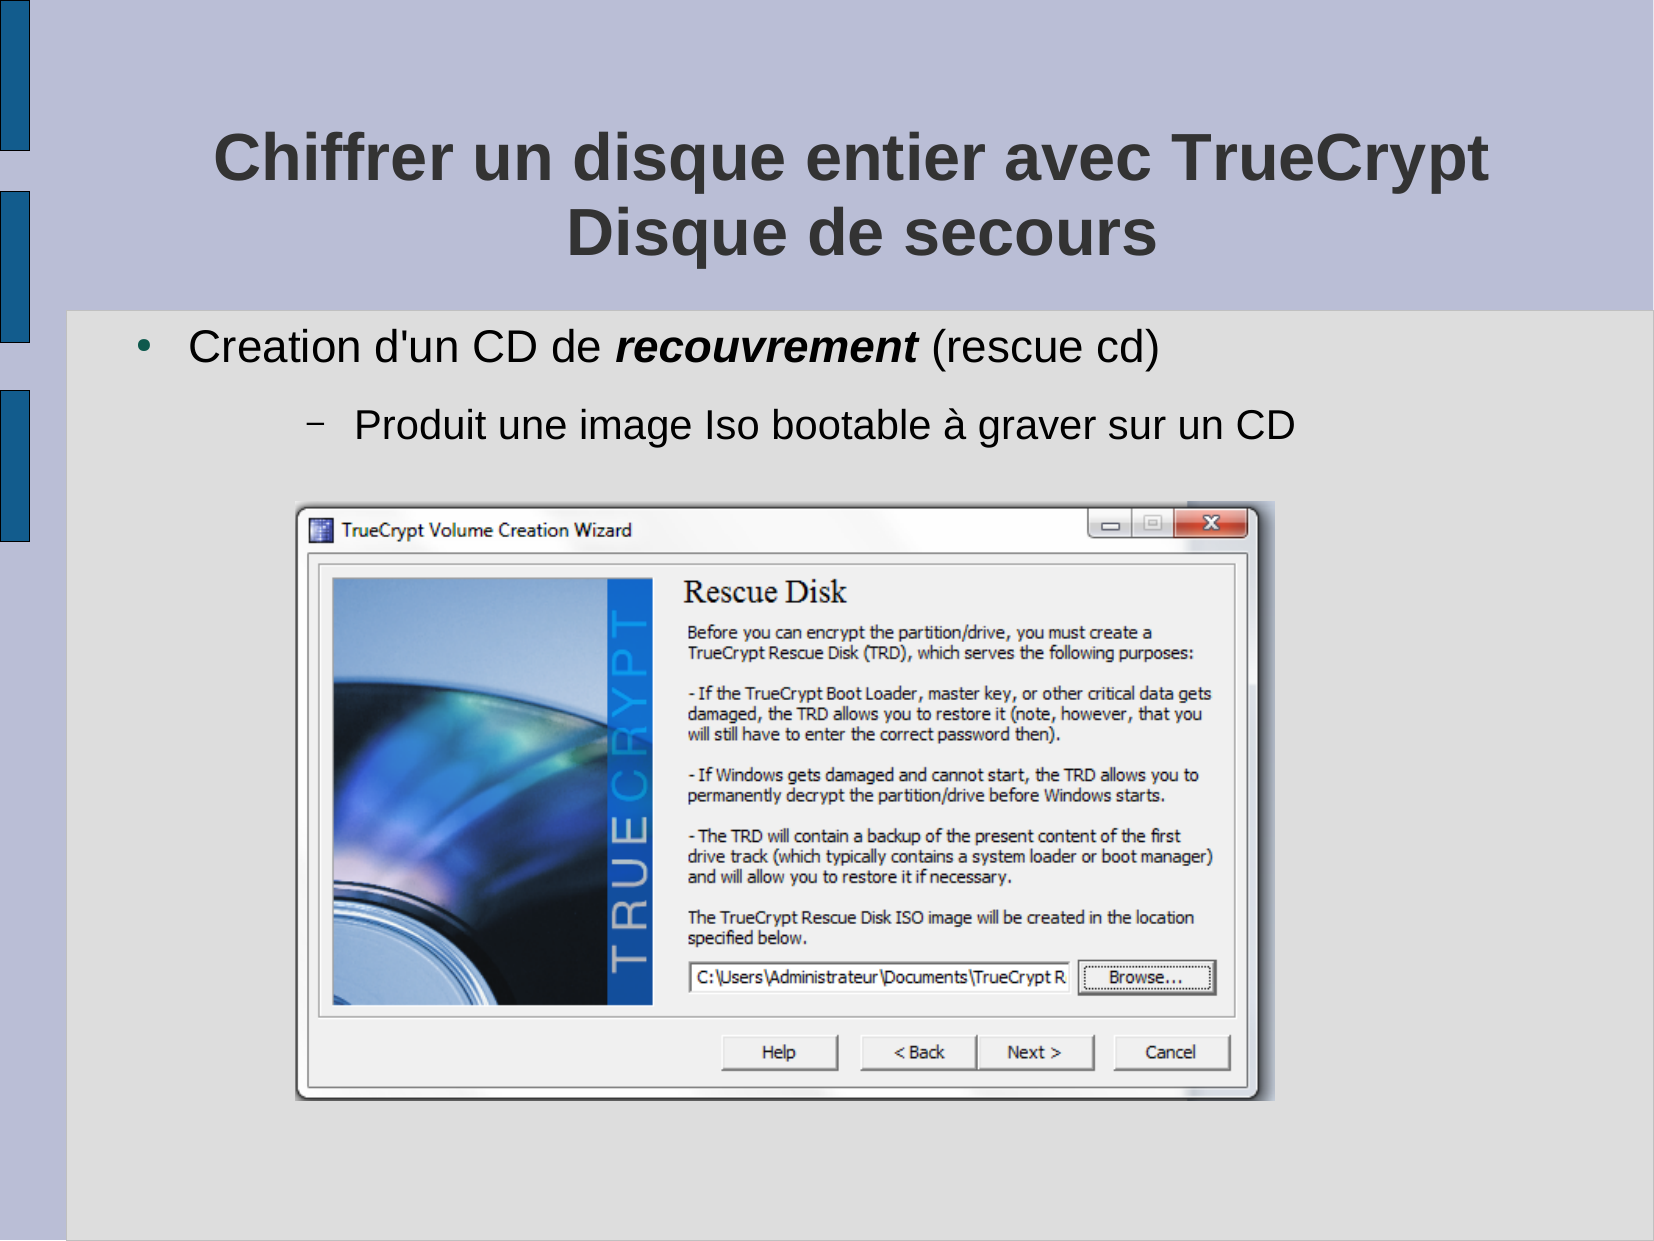

# Chiffrer un disque entier avec TrueCrypt Disque de secours
Creation d'un CD de recouvrement (rescue cd)
Produit une image Iso bootable à graver sur un CD